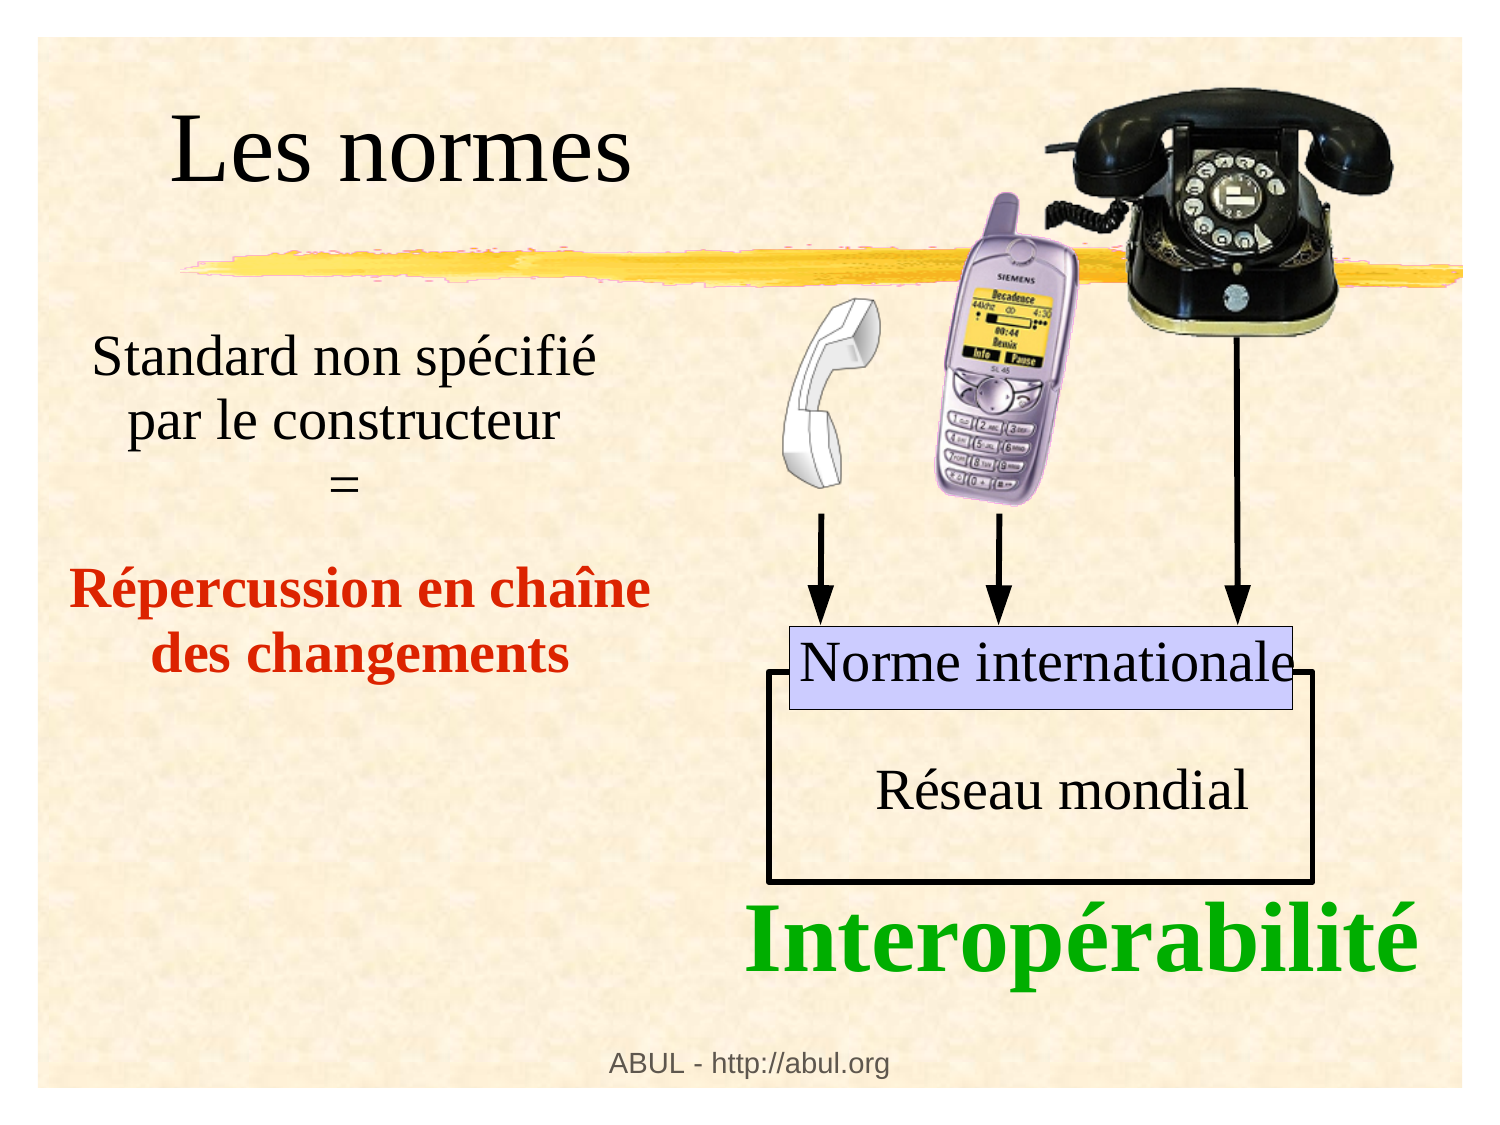

Les normes
Standard non spécifié
par le constructeur
=
Répercussion en chaîne
des changements
Norme internationale
Réseau mondial
Interopérabilité